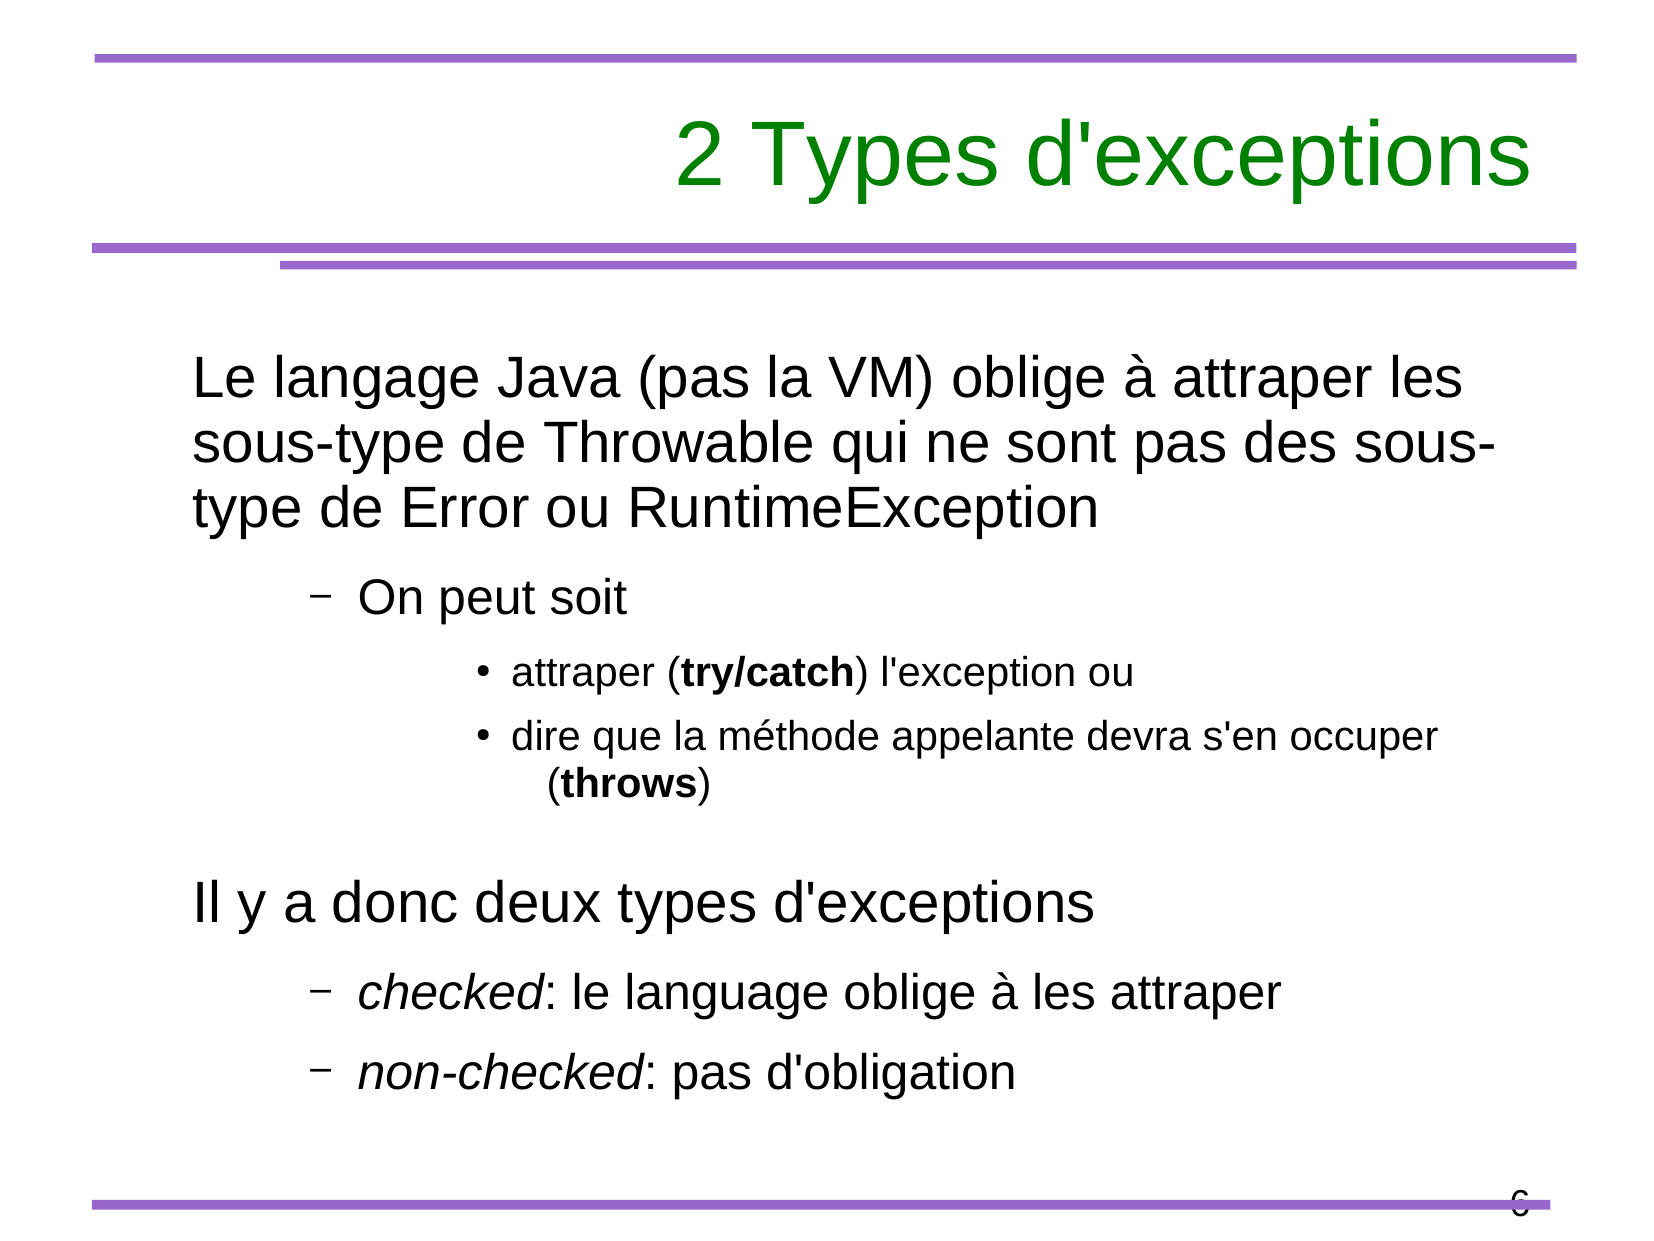

# 2 Types d'exceptions
Le langage Java (pas la VM) oblige à attraper les sous-type de Throwable qui ne sont pas des sous-type de Error ou RuntimeException
On peut soit
attraper (try/catch) l'exception ou
dire que la méthode appelante devra s'en occuper (throws)
Il y a donc deux types d'exceptions
checked: le language oblige à les attraper
non-checked: pas d'obligation